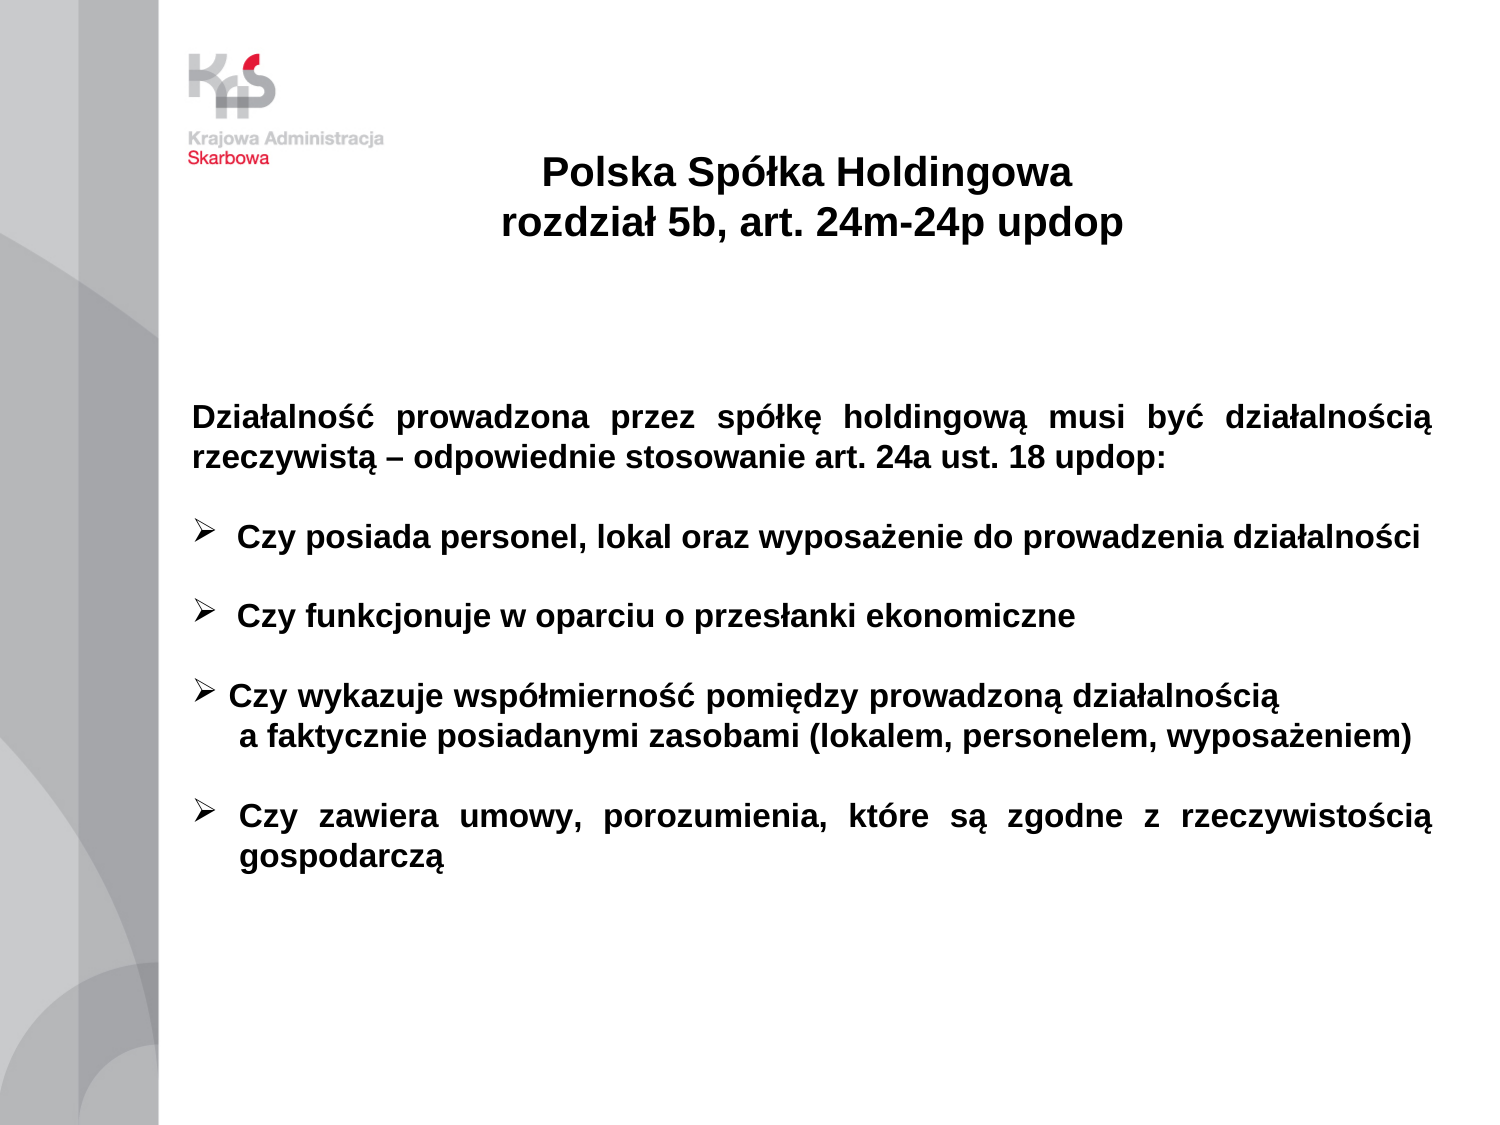

Polska Spółka Holdingowa
rozdział 5b, art. 24m-24p updop
Działalność prowadzona przez spółkę holdingową musi być działalnością rzeczywistą – odpowiednie stosowanie art. 24a ust. 18 updop:
 Czy posiada personel, lokal oraz wyposażenie do prowadzenia działalności
 Czy funkcjonuje w oparciu o przesłanki ekonomiczne
 Czy wykazuje współmierność pomiędzy prowadzoną działalnością a faktycznie posiadanymi zasobami (lokalem, personelem, wyposażeniem)
 Czy zawiera umowy, porozumienia, które są zgodne z rzeczywistością gospodarczą